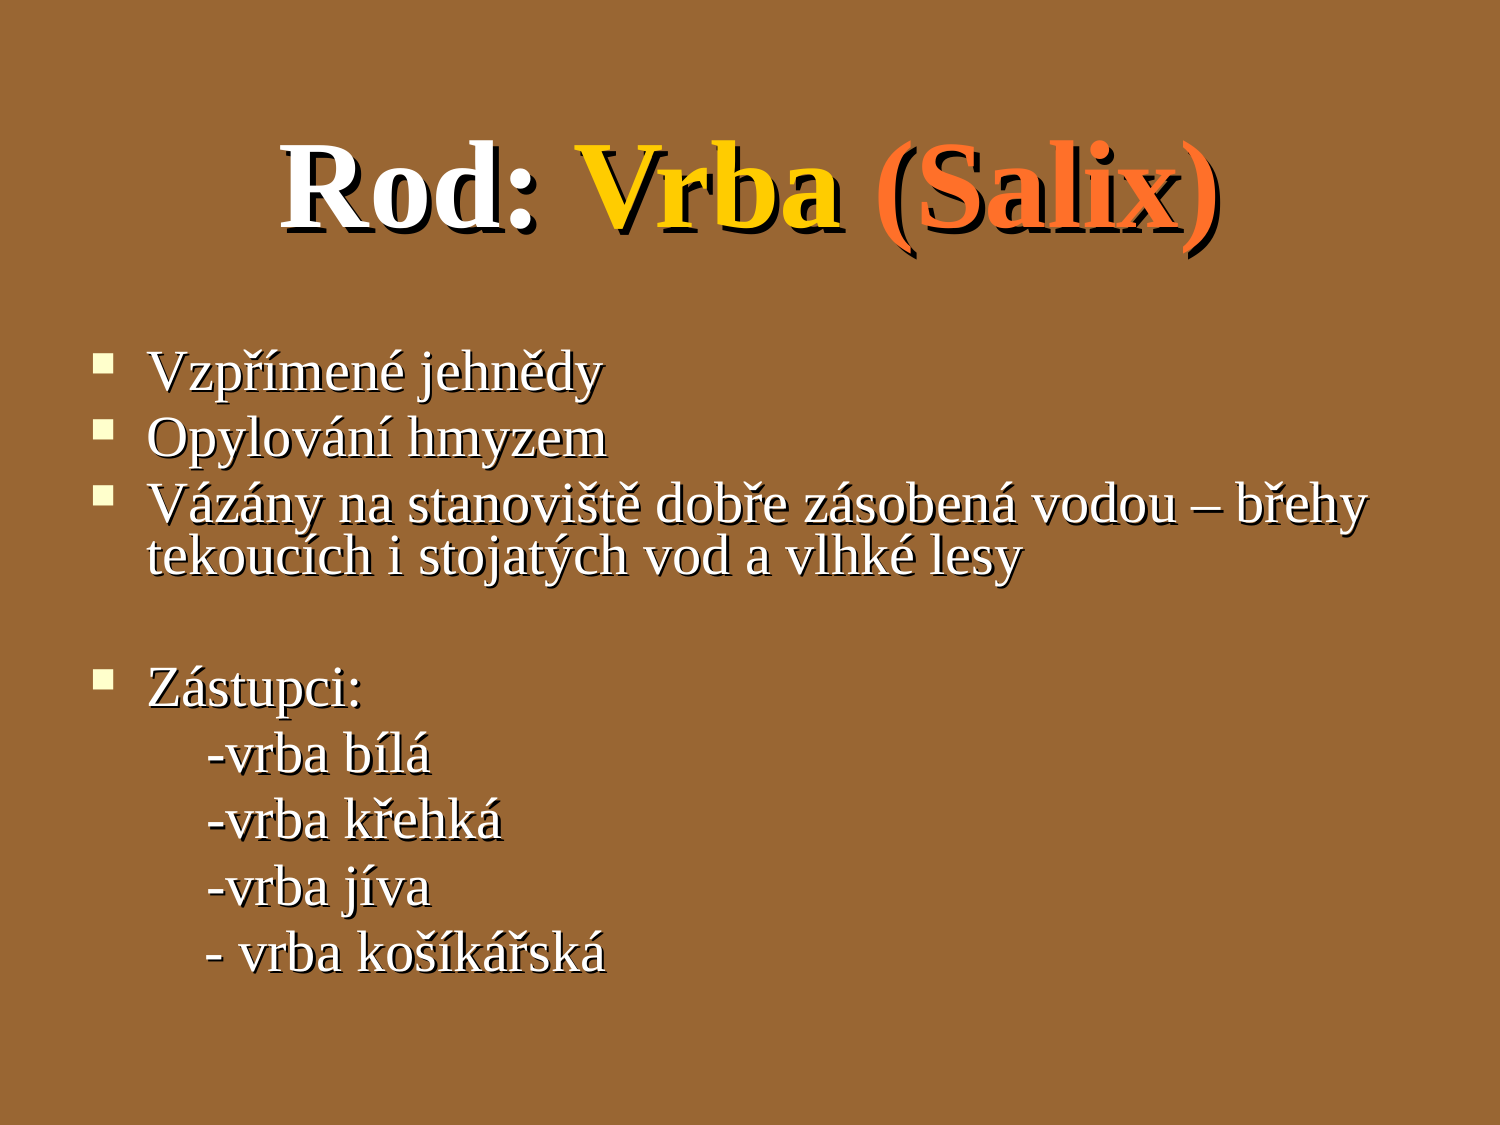

# Rod: Vrba (Salix)
Vzpřímené jehnědy
Opylování hmyzem
Vázány na stanoviště dobře zásobená vodou – břehy tekoucích i stojatých vod a vlhké lesy
Zástupci:
 -vrba bílá
 -vrba křehká
 -vrba jíva
	 - vrba košíkářská